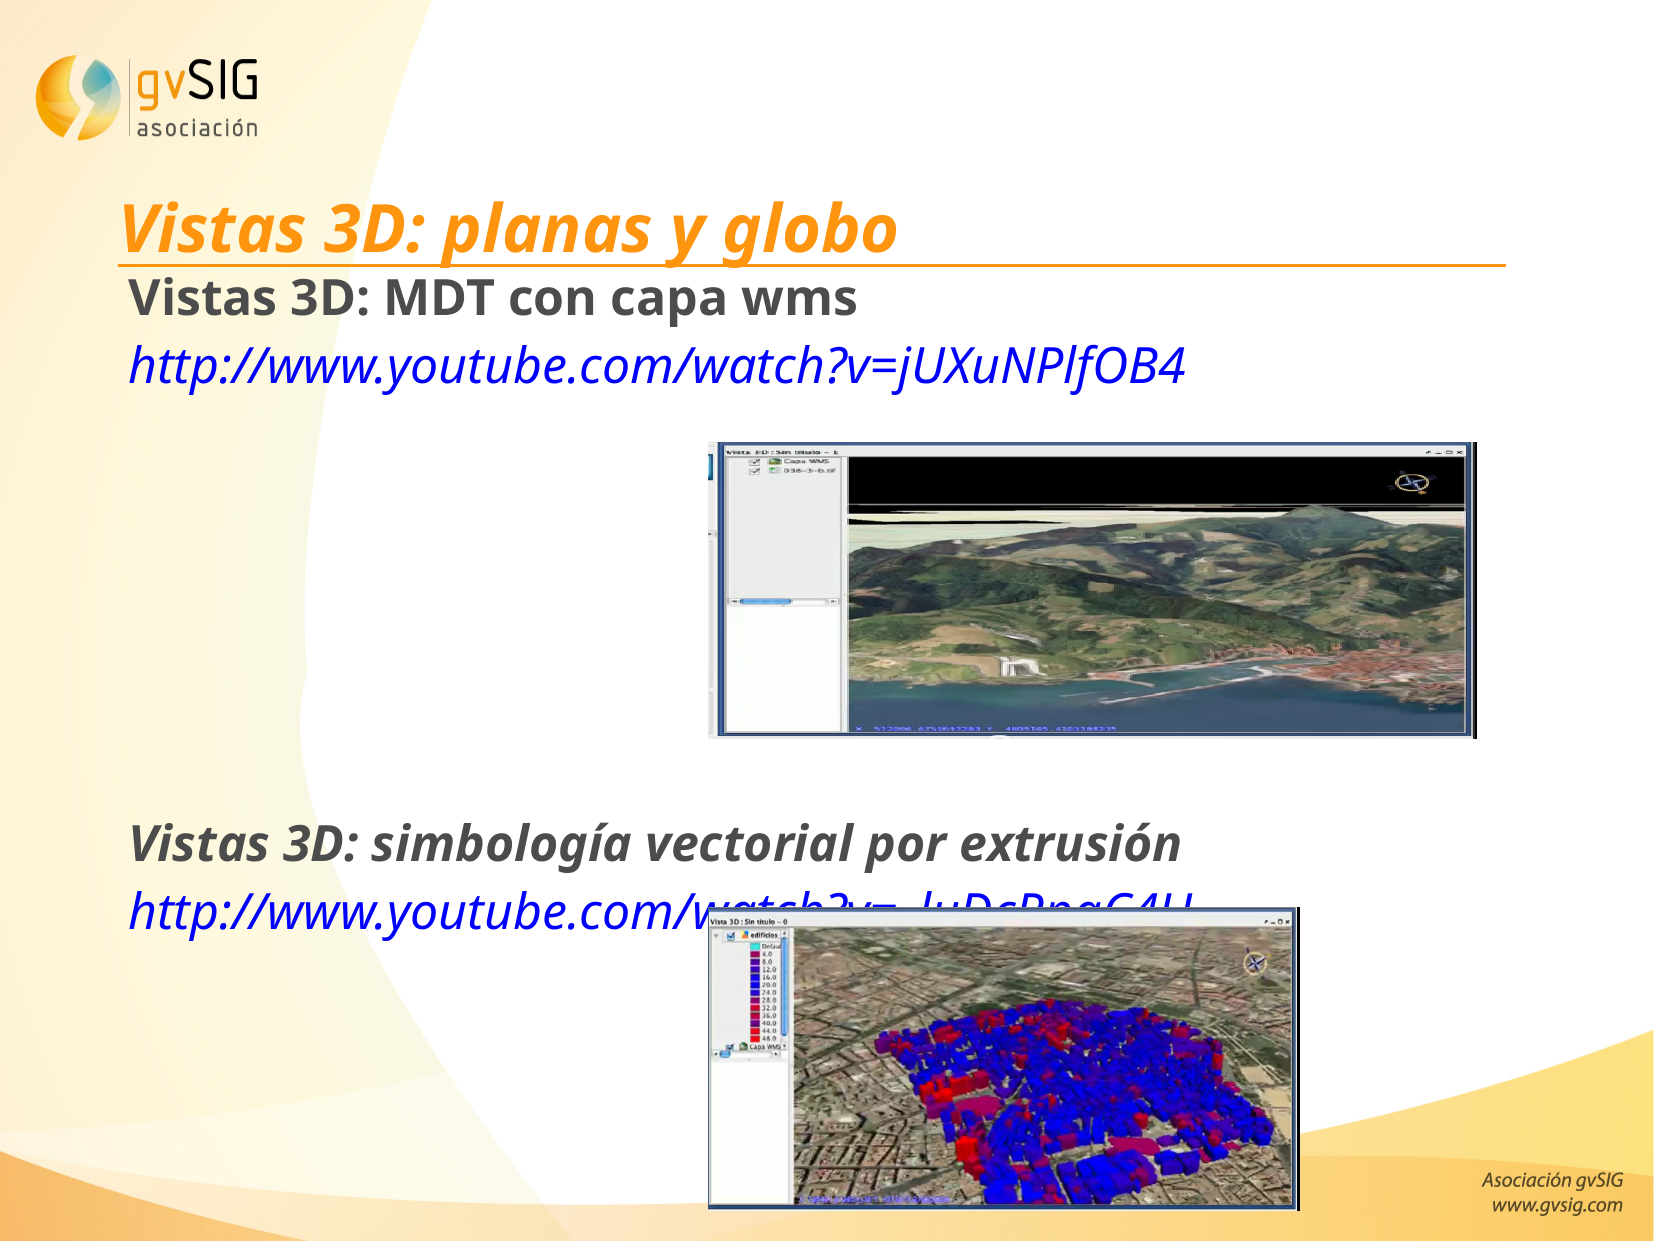

# Vistas 3D: planas y globo
Vistas 3D: MDT con capa wms
http://www.youtube.com/watch?v=jUXuNPlfOB4
Vistas 3D: simbología vectorial por extrusión
http://www.youtube.com/watch?v=_luDcRpaC4U